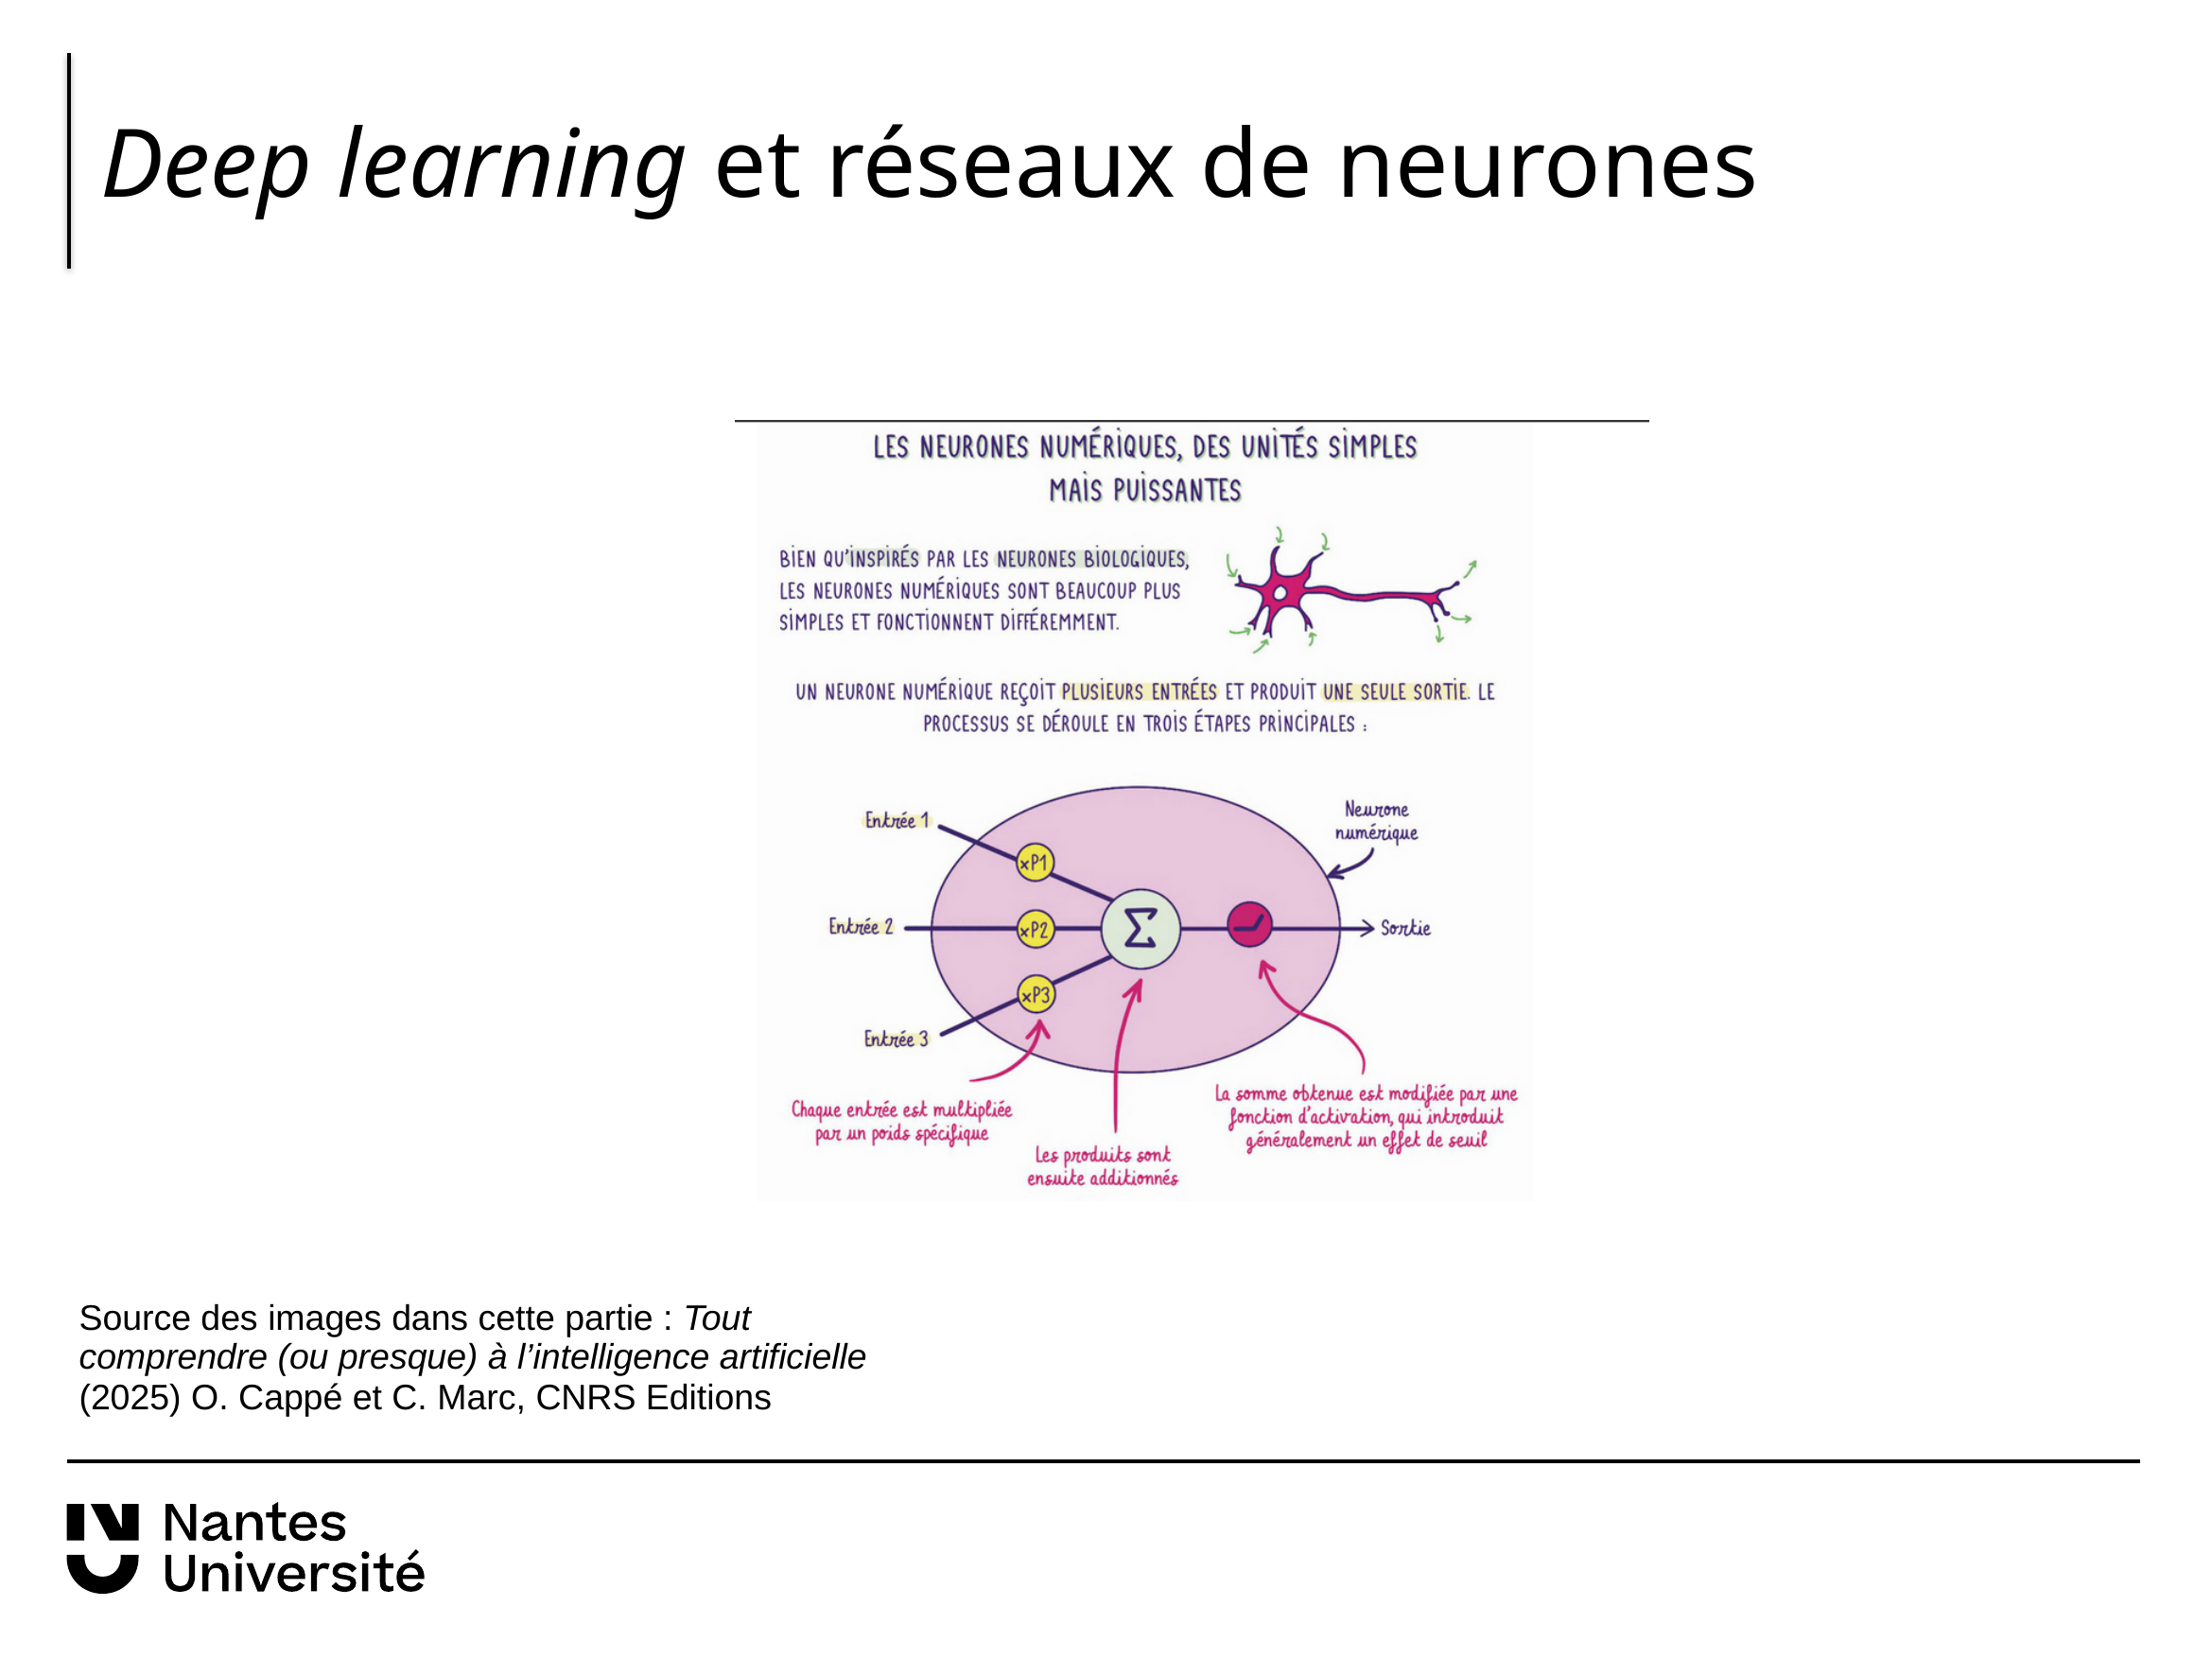

# Deep learning et réseaux de neurones
Source des images dans cette partie : Tout comprendre (ou presque) à l’intelligence artificielle (2025) O. Cappé et C. Marc, CNRS Editions